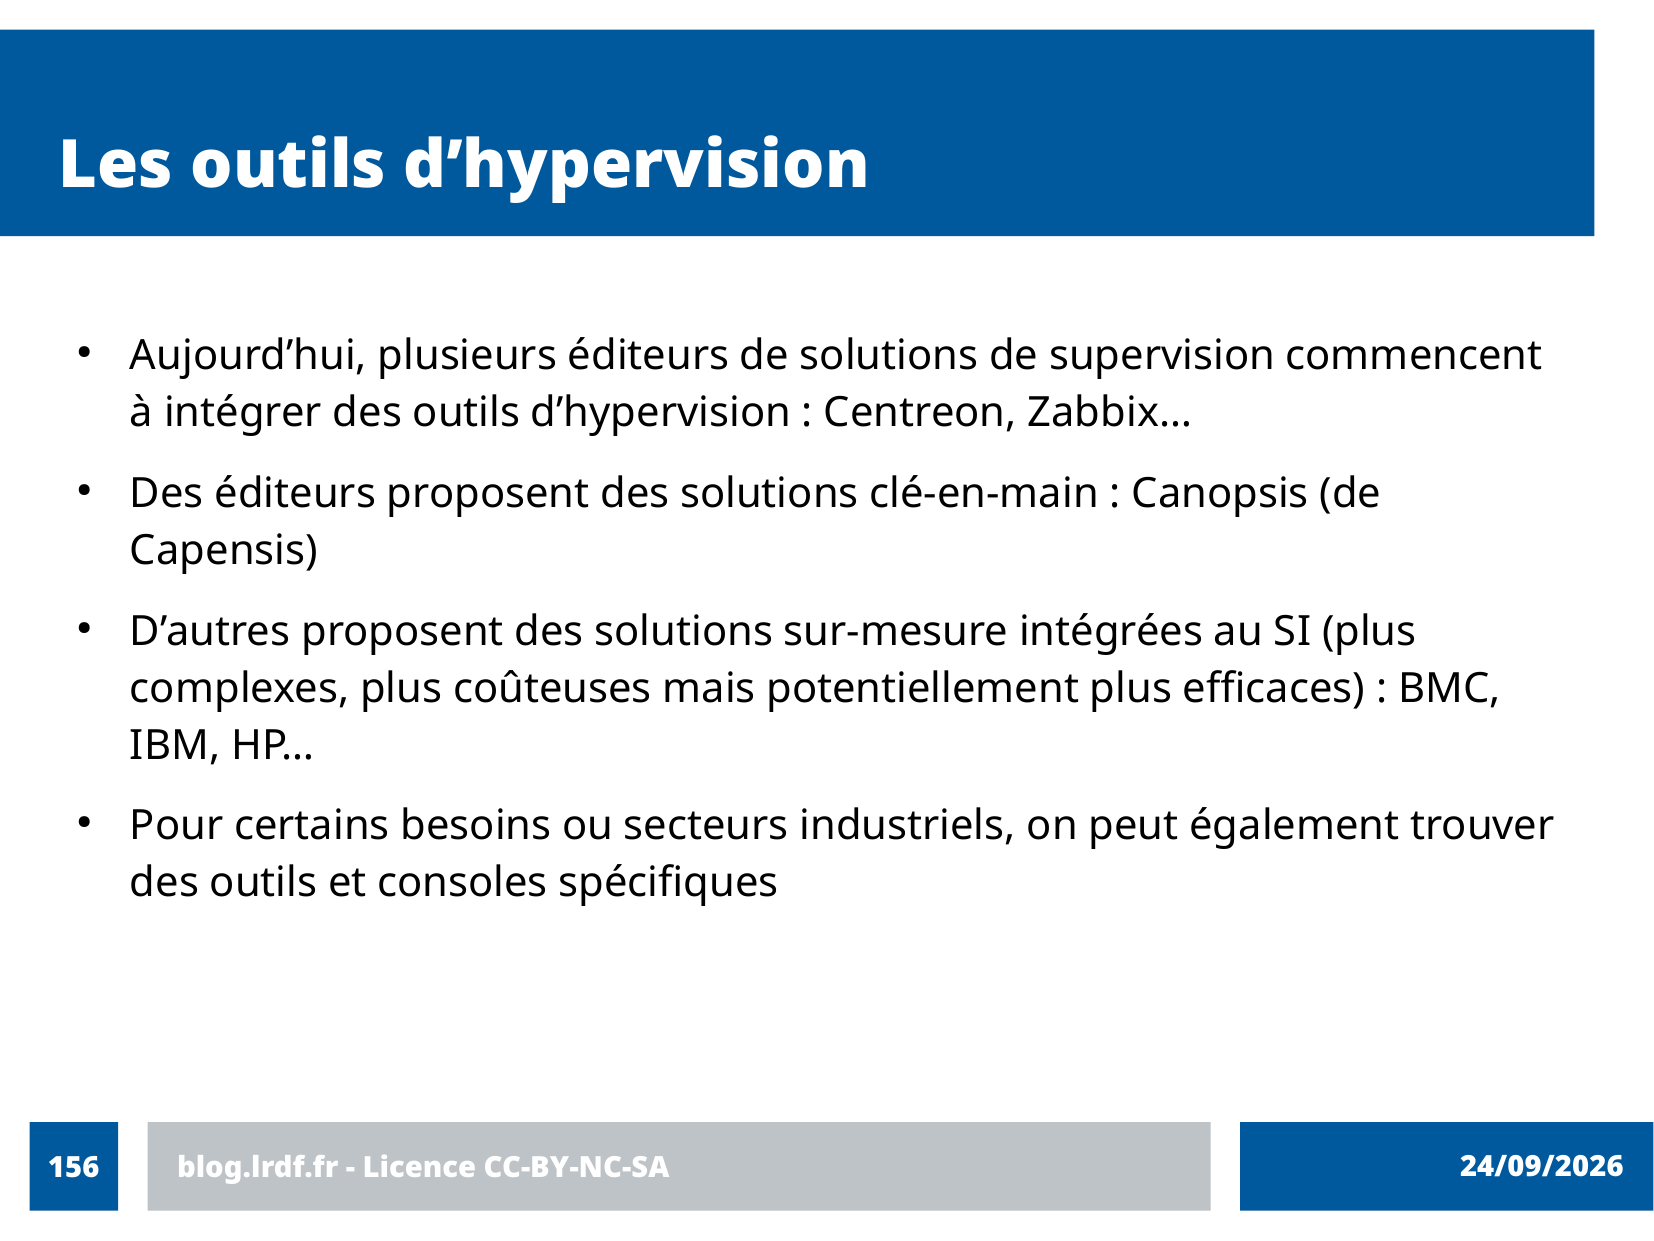

# Les outils d’hypervision
Aujourd’hui, plusieurs éditeurs de solutions de supervision commencent à intégrer des outils d’hypervision : Centreon, Zabbix…
Des éditeurs proposent des solutions clé-en-main : Canopsis (de Capensis)
D’autres proposent des solutions sur-mesure intégrées au SI (plus complexes, plus coûteuses mais potentiellement plus efficaces) : BMC, IBM, HP…
Pour certains besoins ou secteurs industriels, on peut également trouver des outils et consoles spécifiques
156
blog.lrdf.fr - Licence CC-BY-NC-SA